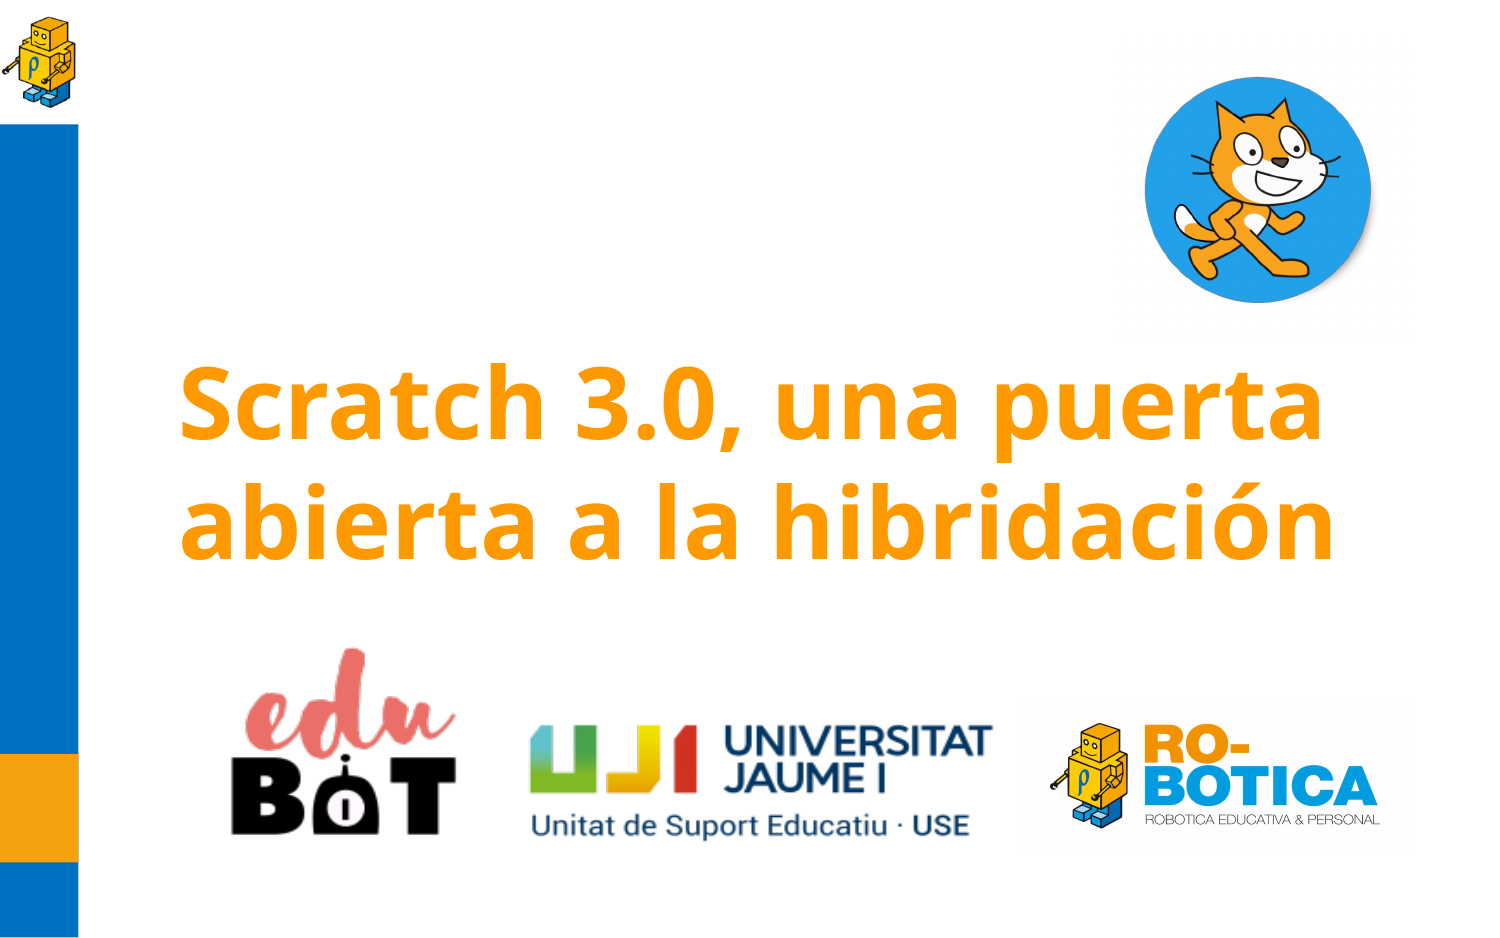

Scratch 3.0, una puerta abierta a la hibridación